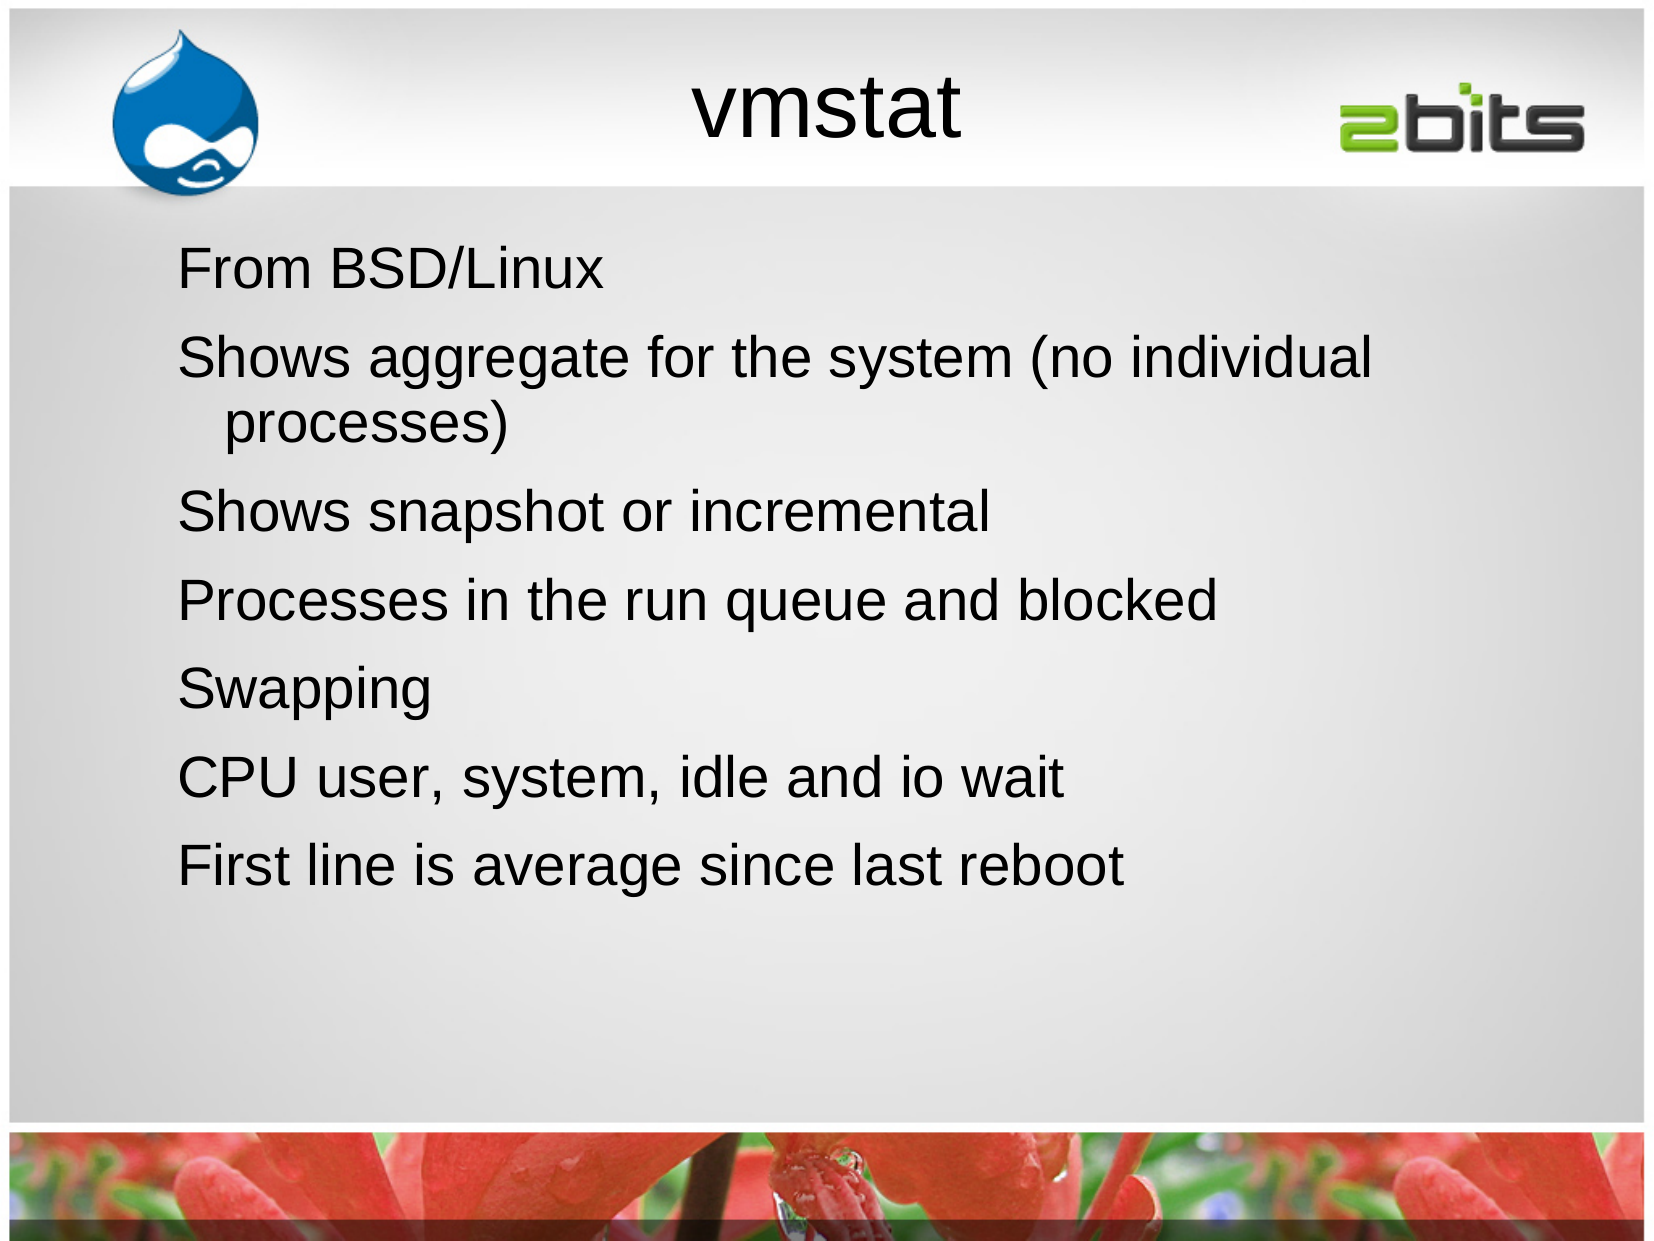

# vmstat
From BSD/Linux
Shows aggregate for the system (no individual processes)
Shows snapshot or incremental
Processes in the run queue and blocked
Swapping
CPU user, system, idle and io wait
First line is average since last reboot